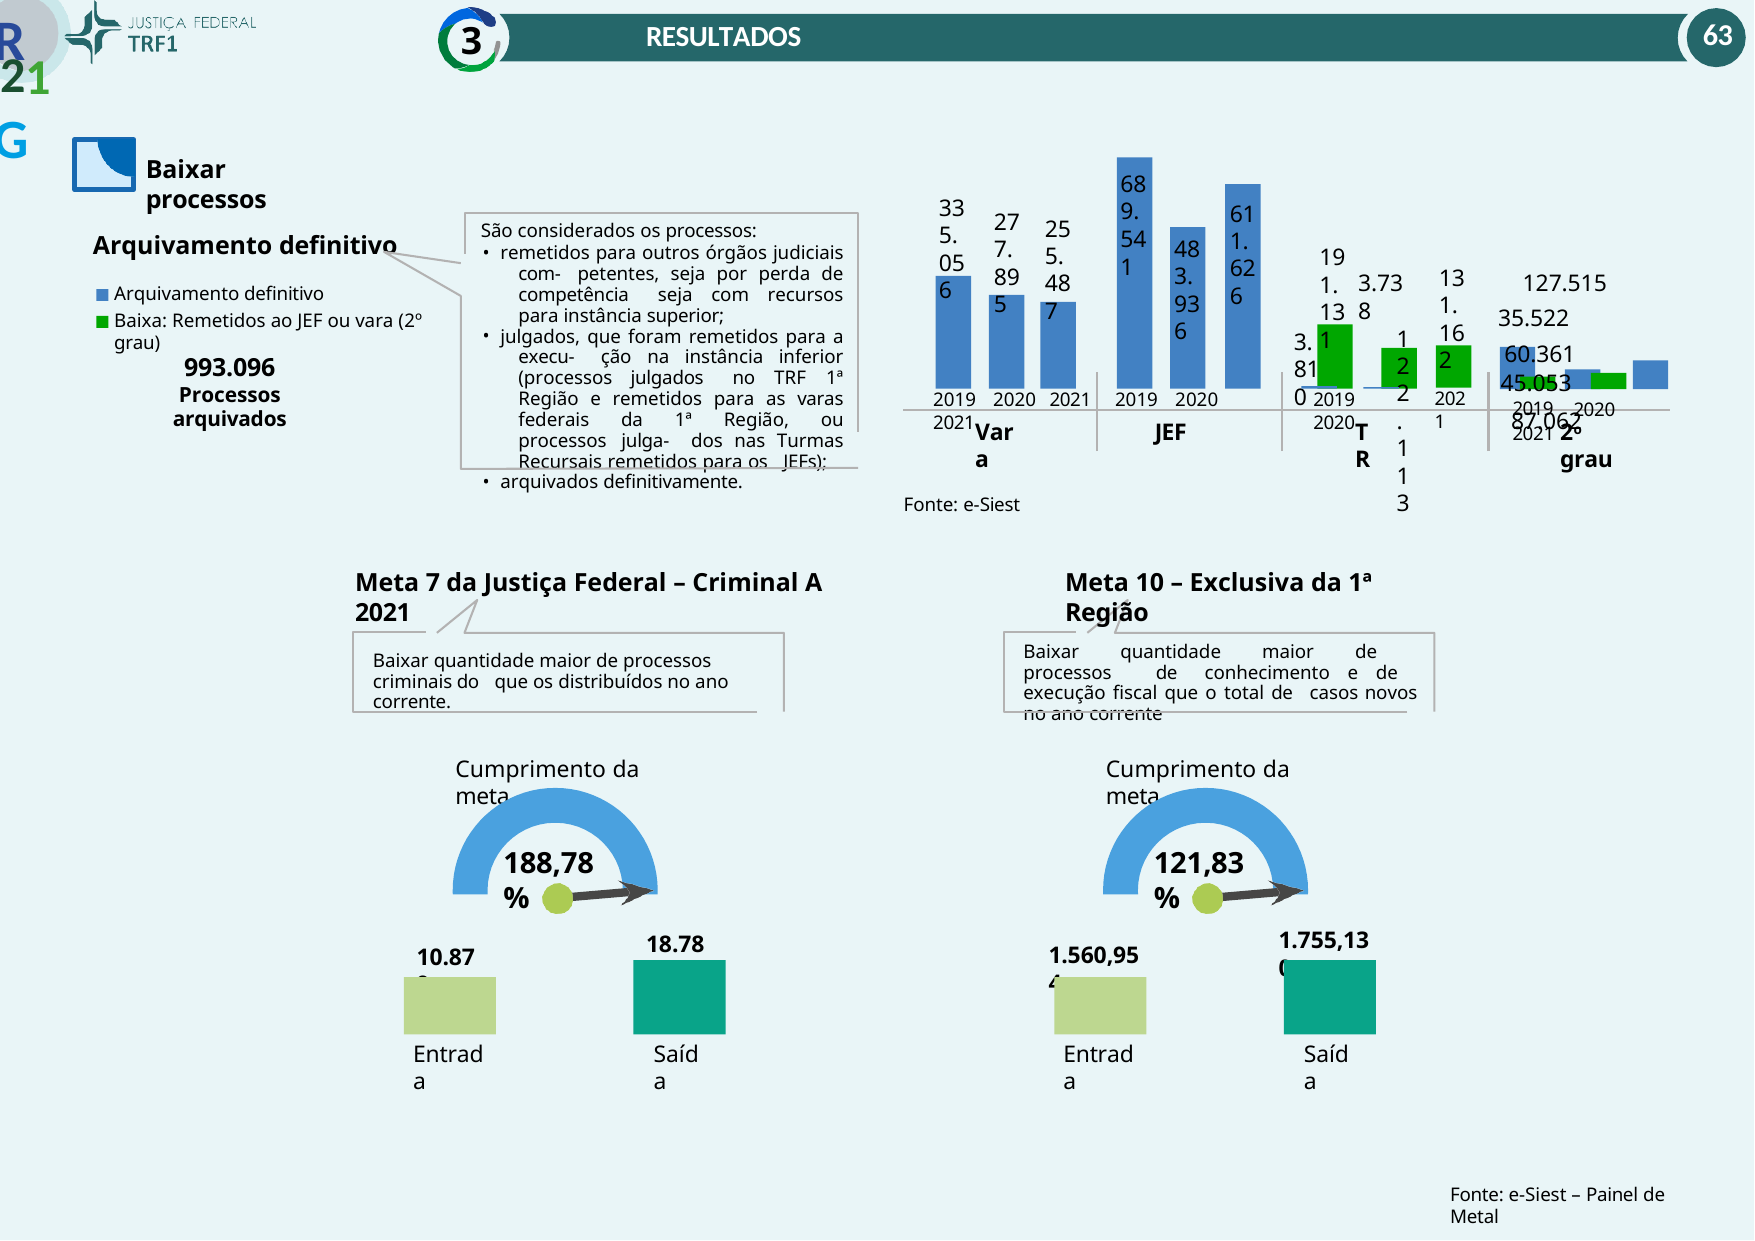

RG
63
3
21
RESULTADOS
Baixar processos
689.541
335.056
611.626
277.895
255.487
São considerados os processos:
remetidos para outros órgãos judiciais com- petentes, seja por perda de competência seja com recursos para instância superior;
julgados, que foram remetidos para a execu- ção na instância inferior (processos julgados no TRF 1ª Região e remetidos para as varas federais da 1ª Região, ou processos julga- dos nas Turmas Recursais remetidos para os JEFs);
arquivados definitivamente.
Arquivamento definitivo
Arquivamento definitivo
Baixa: Remetidos ao JEF ou vara (2º grau)
483.936
191.131
131.162
127.515
35.522
60.361
45.053
87.062
3.738
122.113
3.810
993.096
Processos arquivados
2021
2019 2020 2021	2019 2020 2021
2019	2020
2019	2020	2021
Vara
Fonte: e-Siest
JEF
TR
2o grau
Meta 7 da Justiça Federal – Criminal A 2021
Meta 10 – Exclusiva da 1ª Região
Baixar quantidade maior de processos de conhecimento e de execução fiscal que o total de casos novos no ano corrente
Baixar quantidade maior de processos criminais do que os distribuídos no ano corrente.
Cumprimento da meta
Cumprimento da meta
188,78%
121,83%
1.755,130
18.784
1.560,954
10.879
Entrada
Saída
Entrada
Saída
Fonte: e-Siest – Painel de Metal